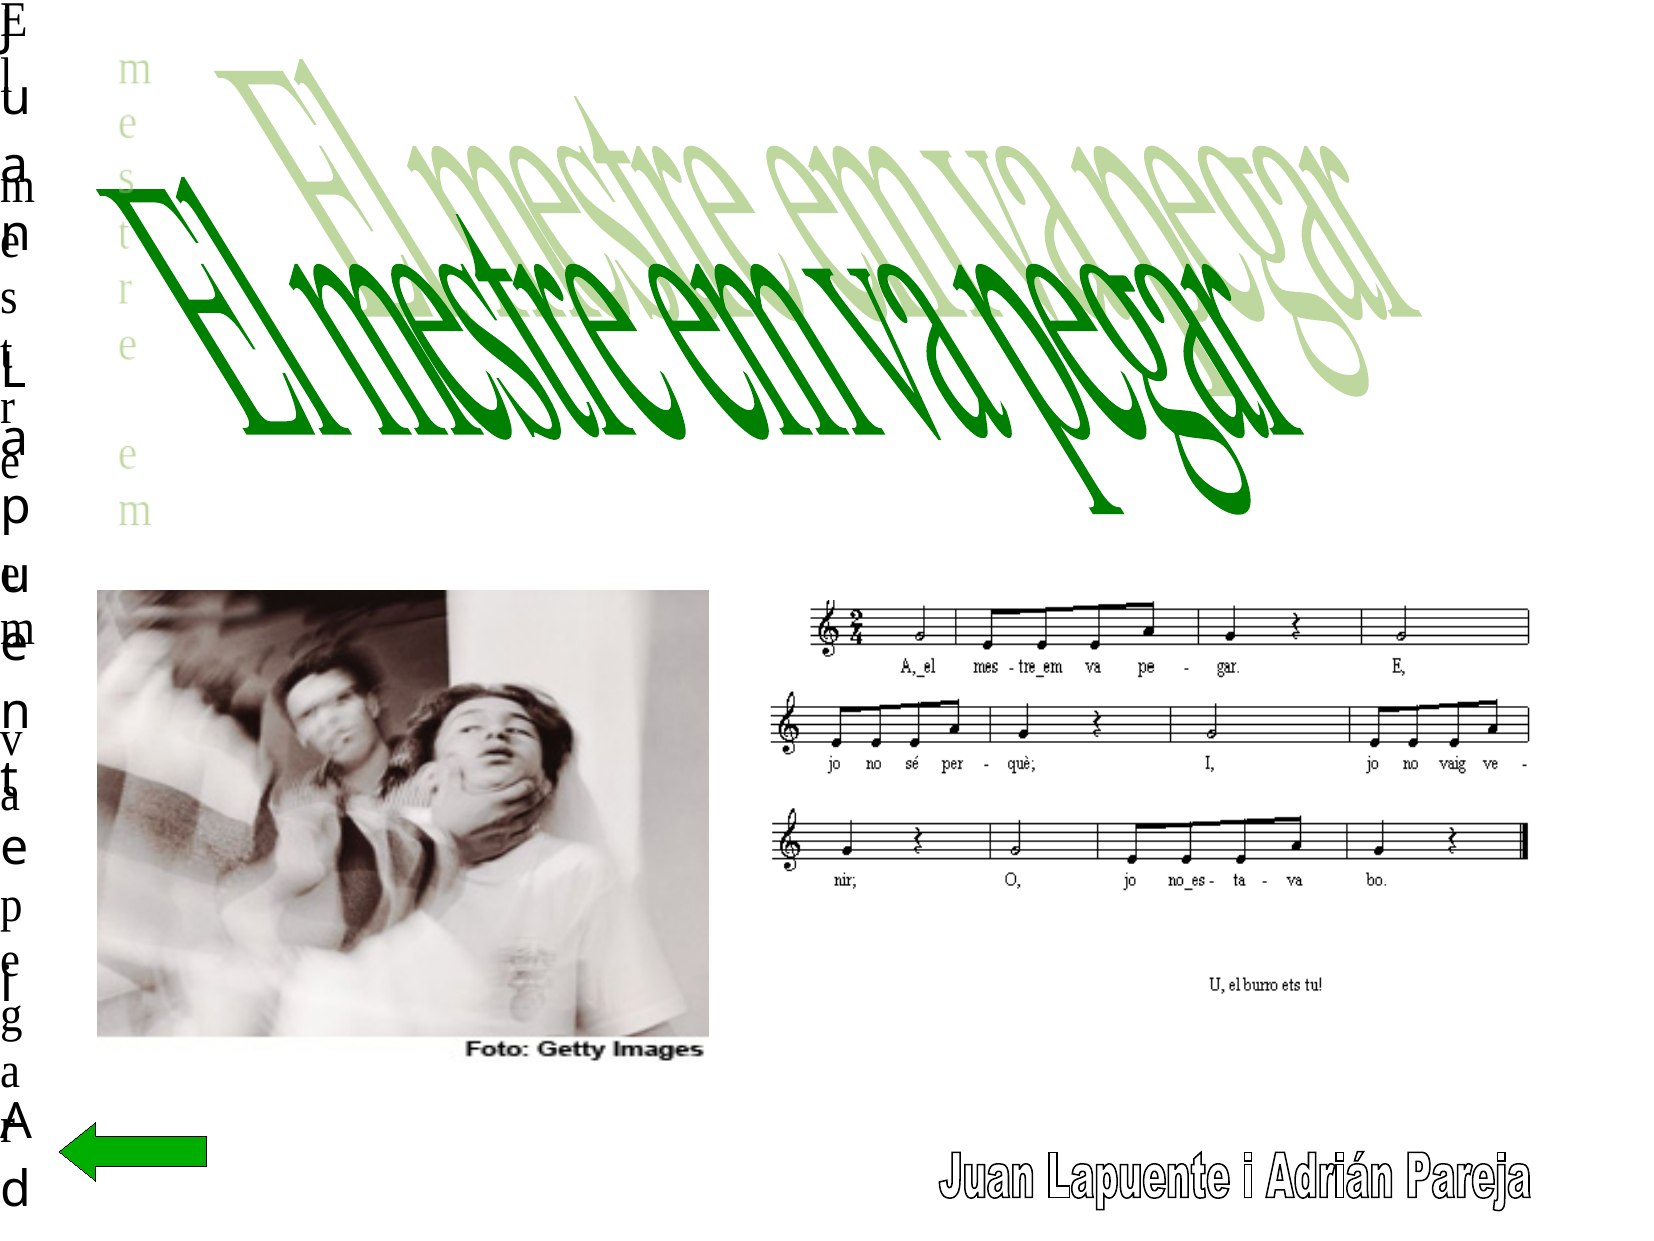

El mestre em va pegar
Juan Lapuente i Adrián Pareja